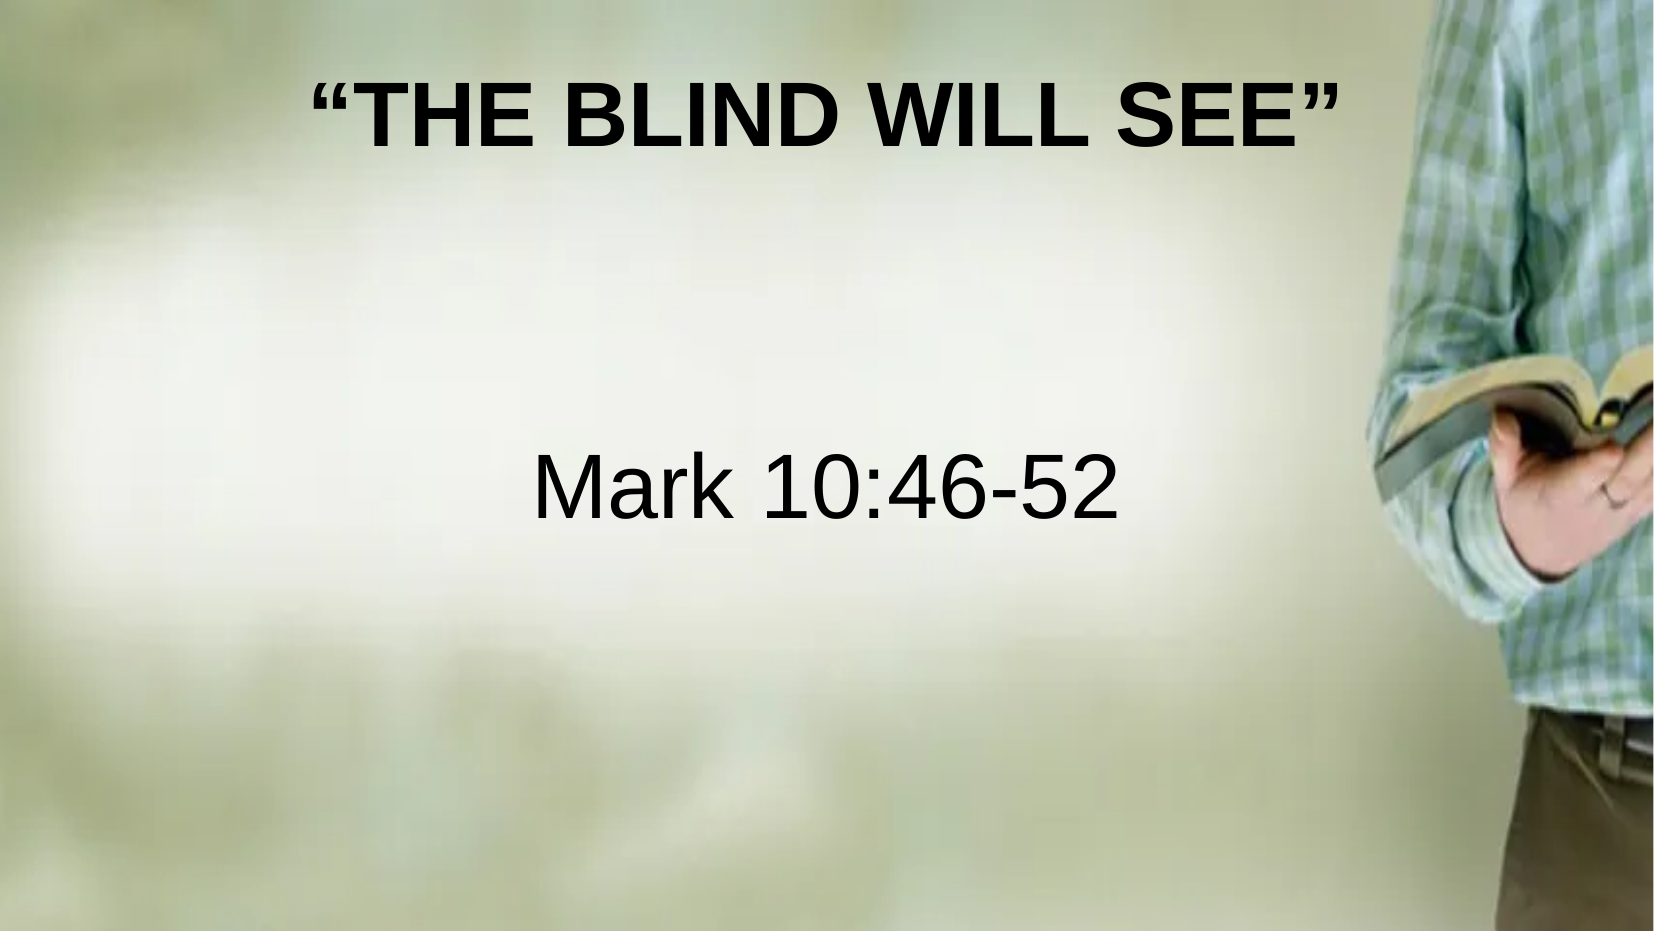

# “THE BLIND WILL SEE”
Mark 10:46-52